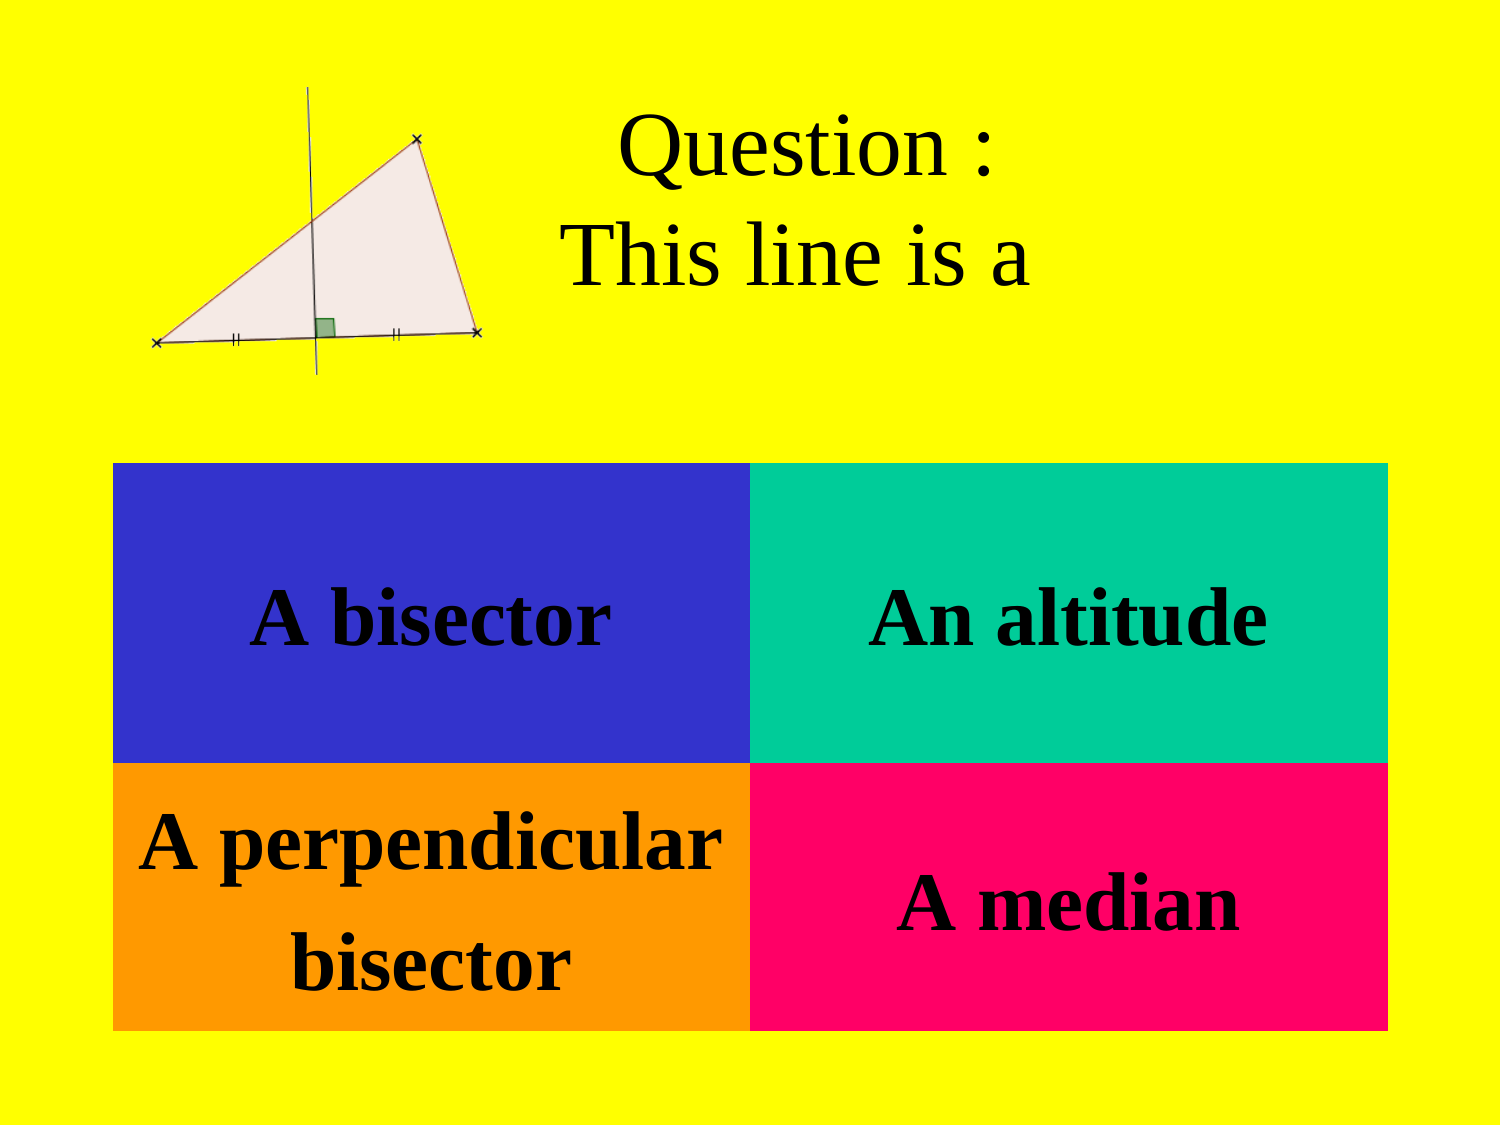

# Question : This line is a
| A bisector | An altitude |
| --- | --- |
| A perpendicular bisector | A median |